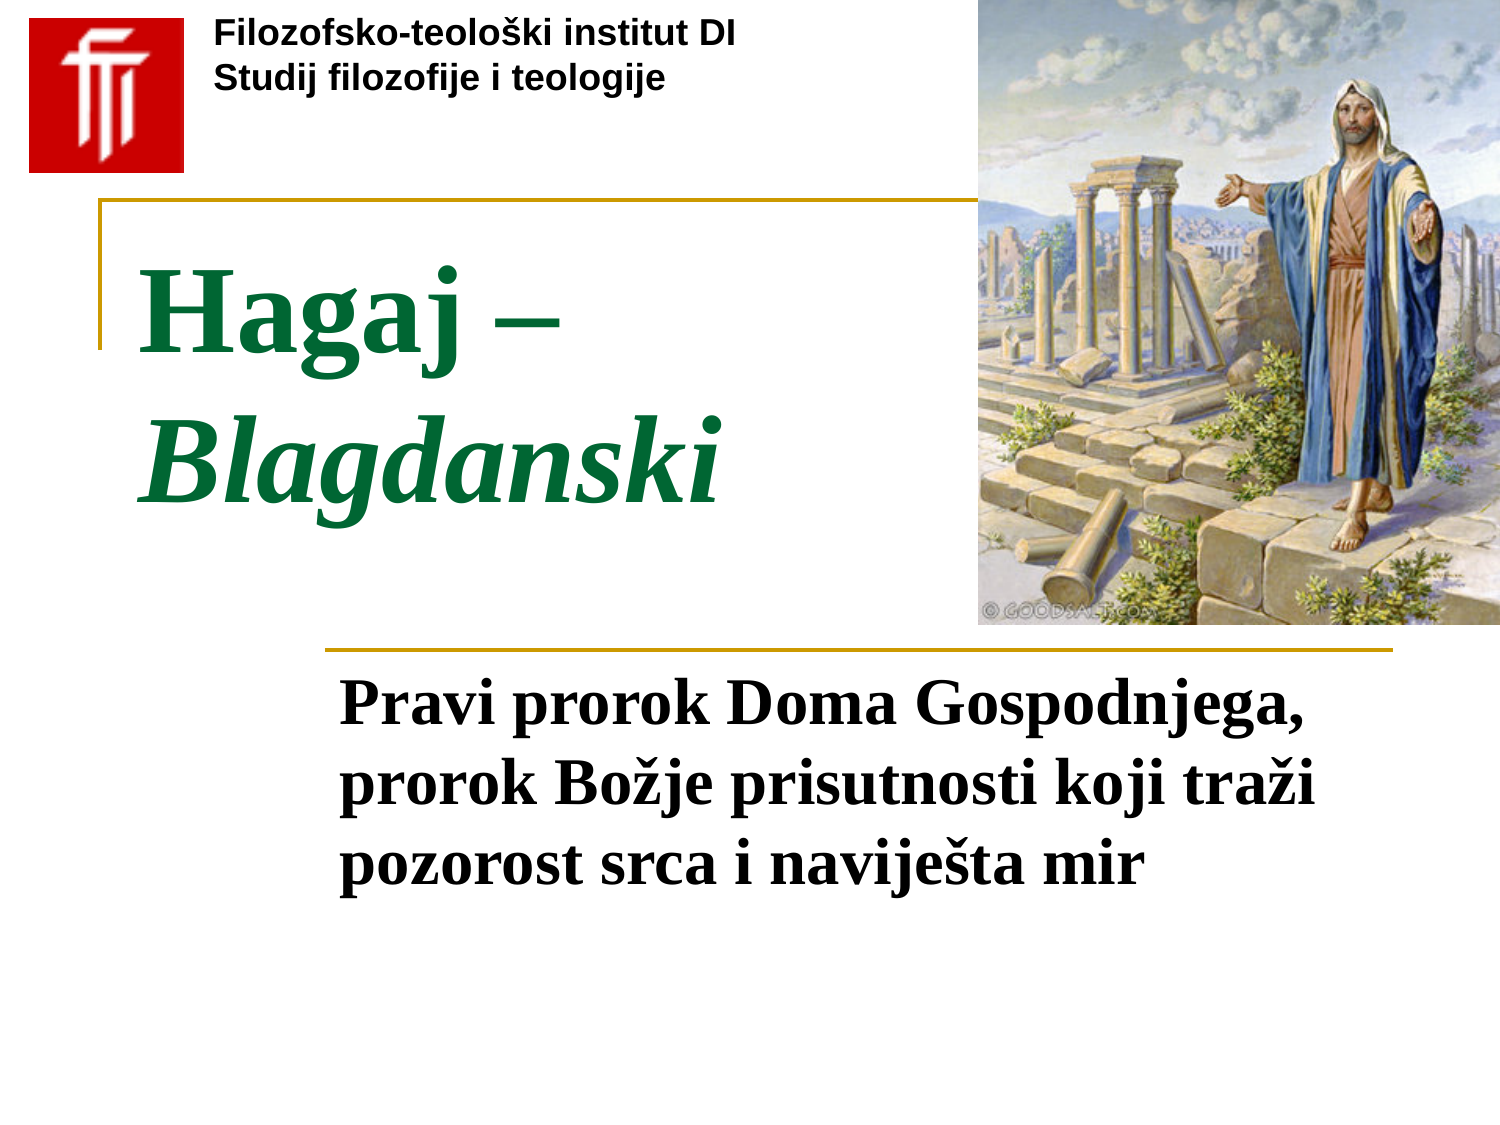

Filozofsko-teološki institut DI
Studij filozofije i teologije
# Hagaj – Blagdanski
Pravi prorok Doma Gospodnjega,
prorok Božje prisutnosti koji traži pozorost srca i naviješta mir